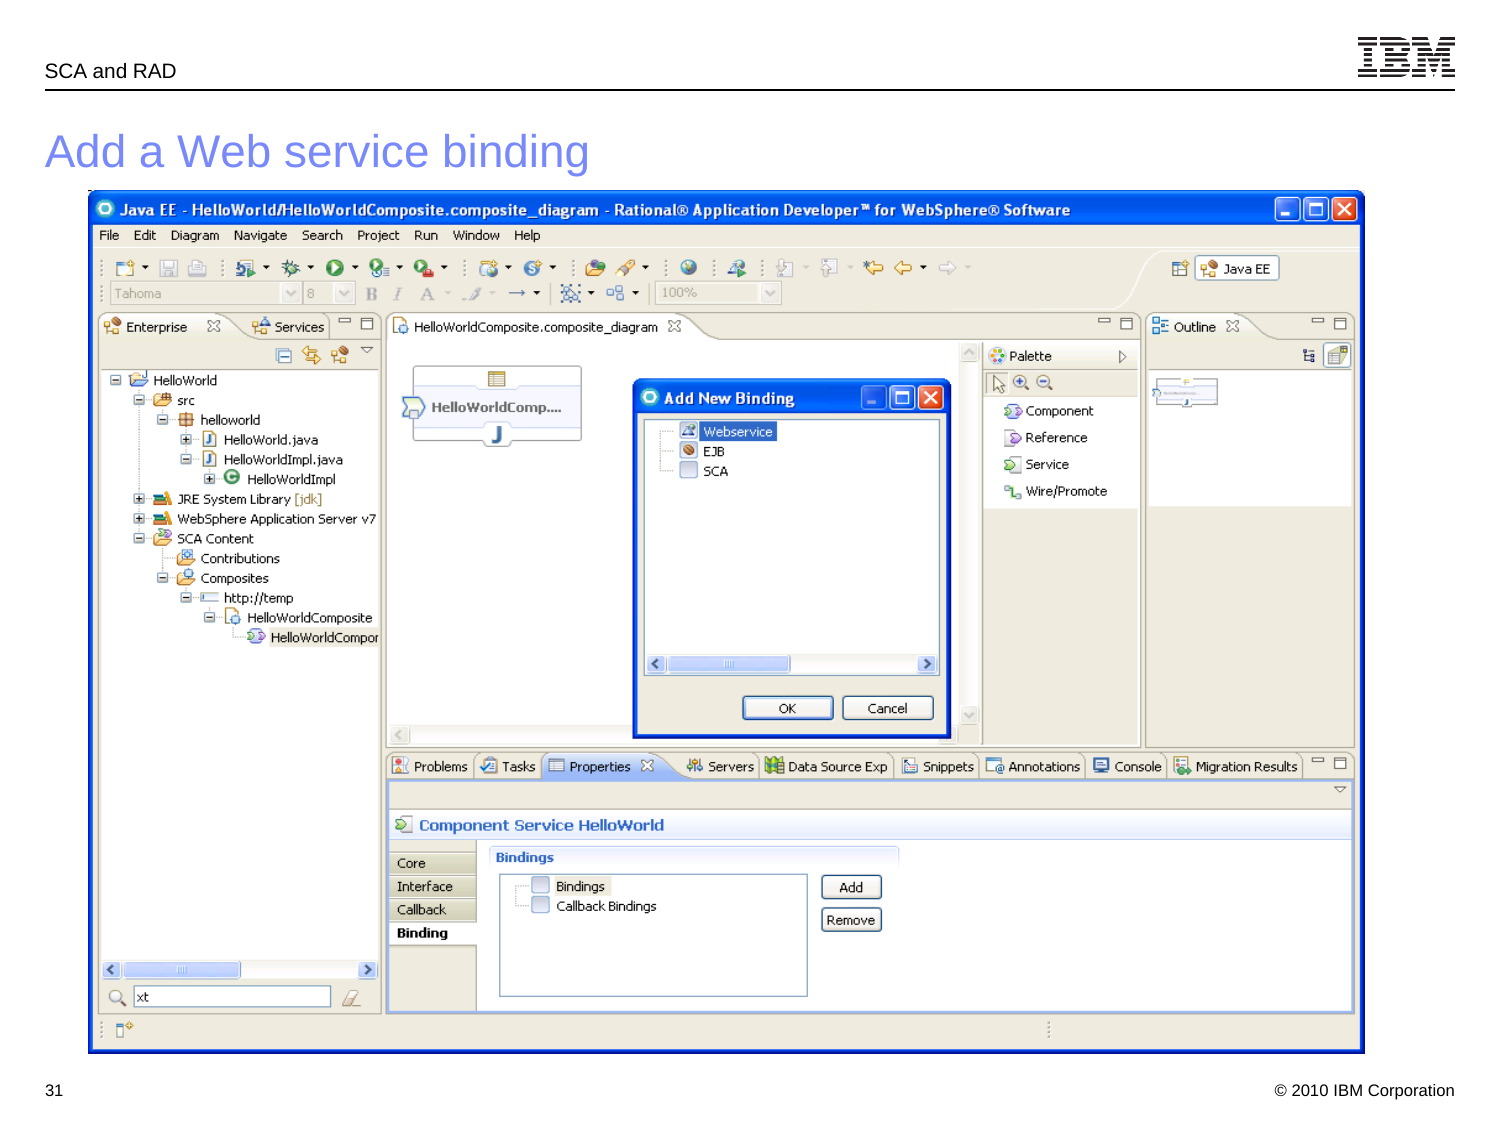

# Add a Web service binding
31